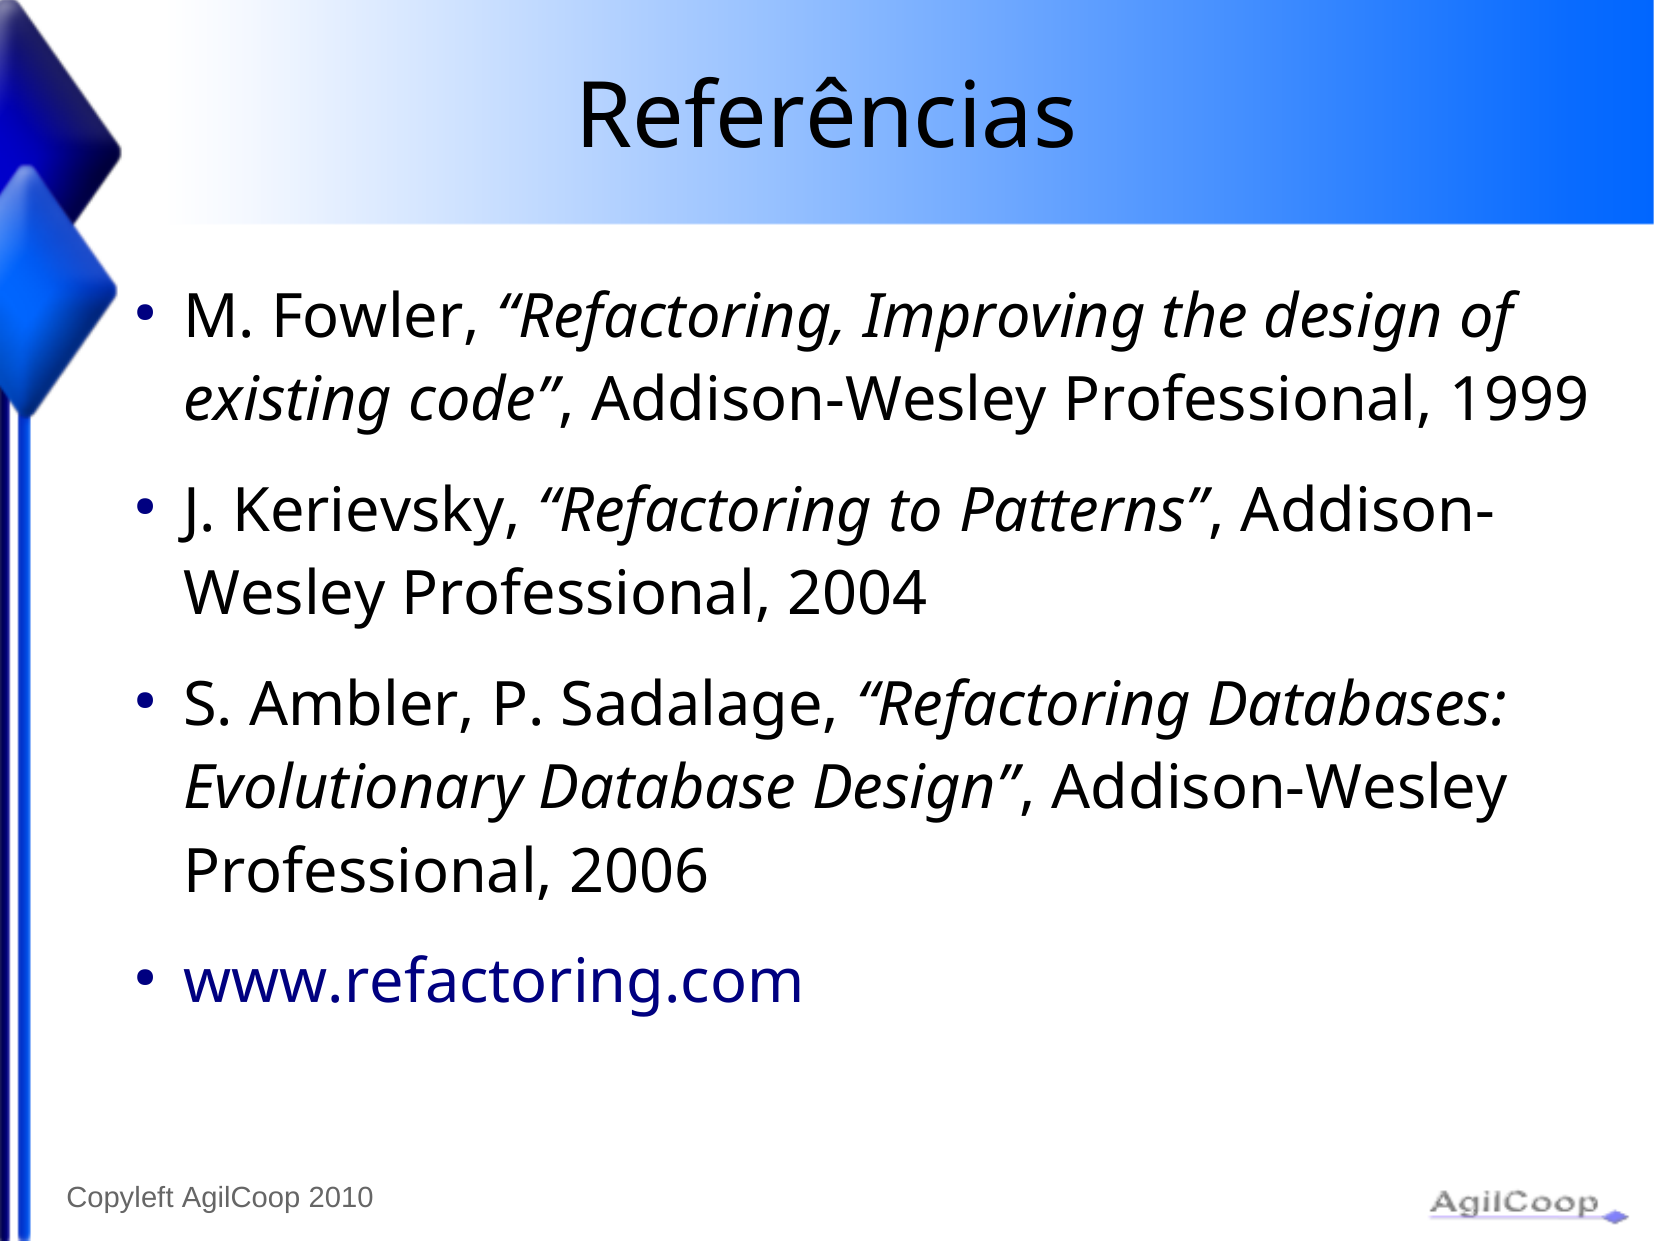

# Referências
M. Fowler, “Refactoring, Improving the design of existing code”, Addison-Wesley Professional, 1999
J. Kerievsky, “Refactoring to Patterns”, Addison-Wesley Professional, 2004
S. Ambler, P. Sadalage, “Refactoring Databases: Evolutionary Database Design”, Addison-Wesley Professional, 2006
www.refactoring.com
Copyleft AgilCoop 2010